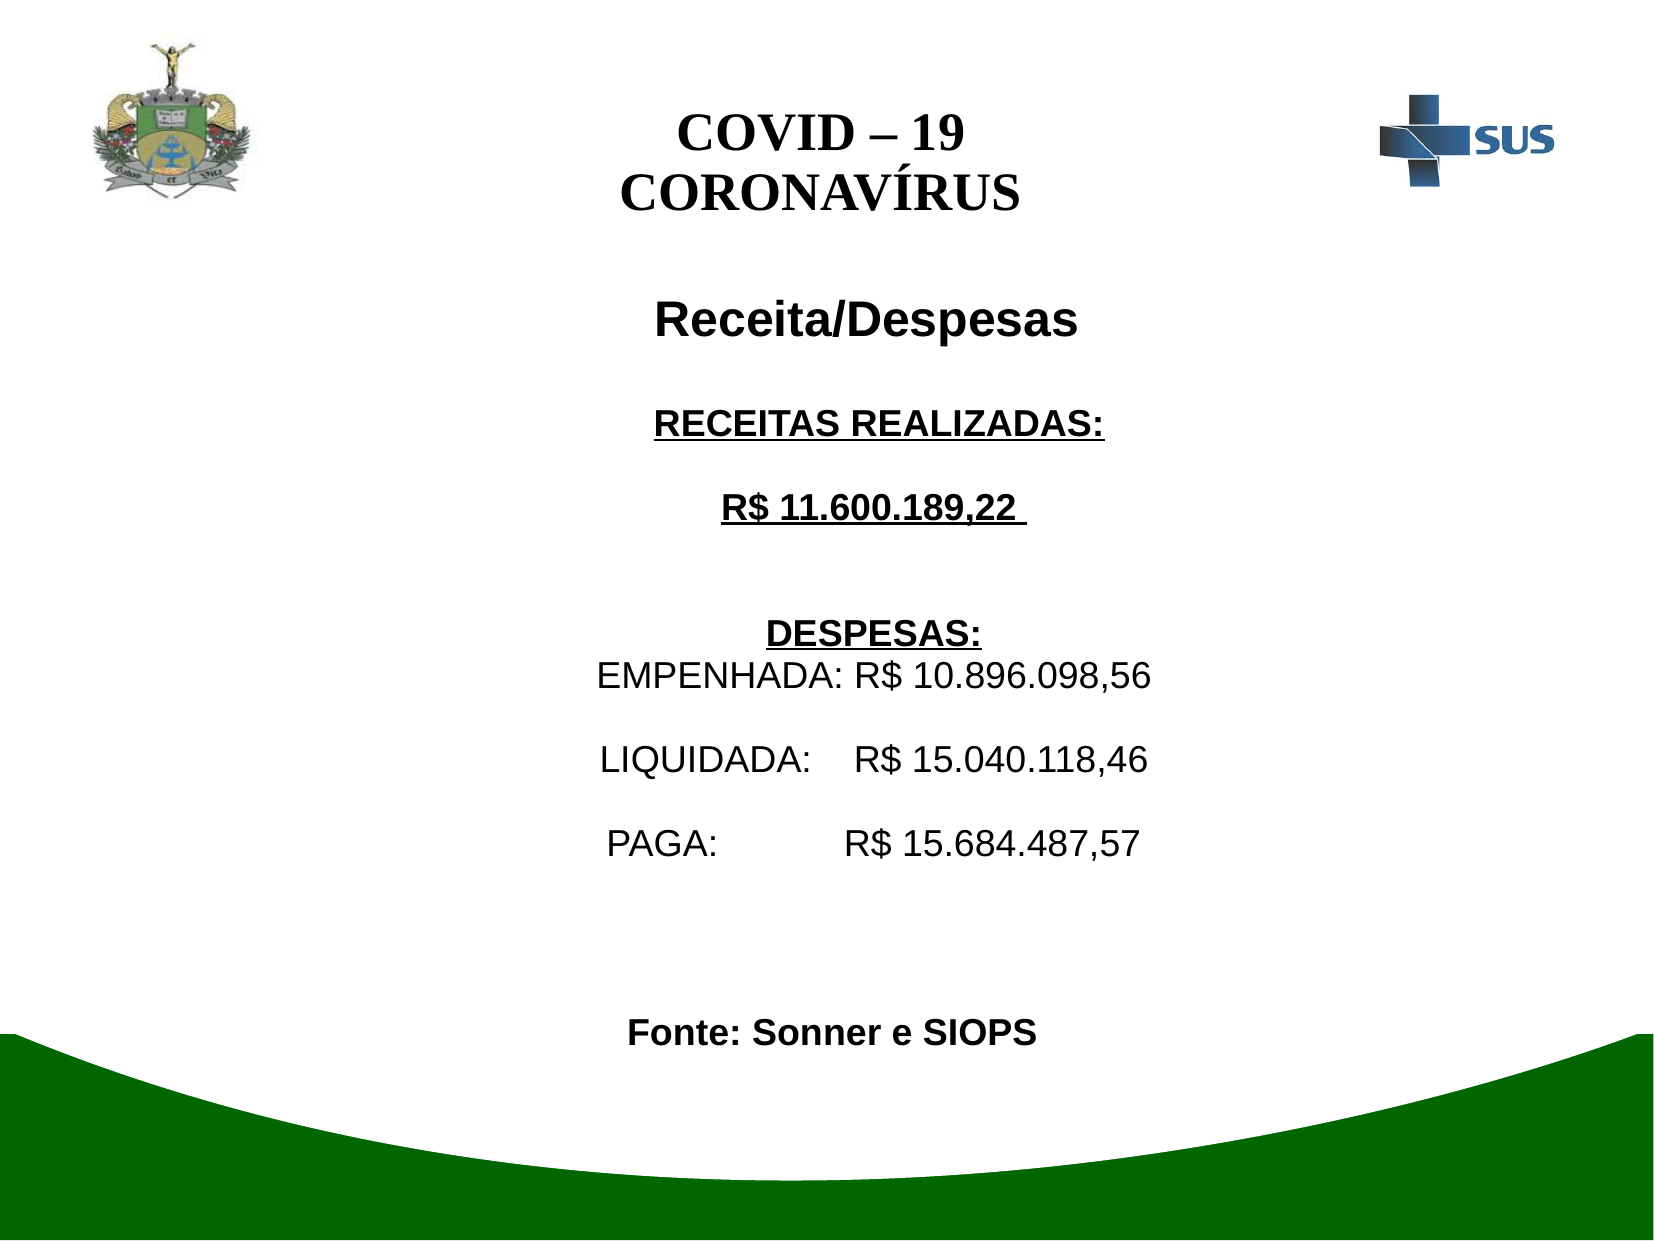

COVID – 19
CORONAVÍRUS
Receita/Despesas
 RECEITAS REALIZADAS:
R$ 11.600.189,22
DESPESAS:
EMPENHADA: R$ 10.896.098,56
LIQUIDADA: R$ 15.040.118,46
PAGA: R$ 15.684.487,57
Fonte: Sonner e SIOPS